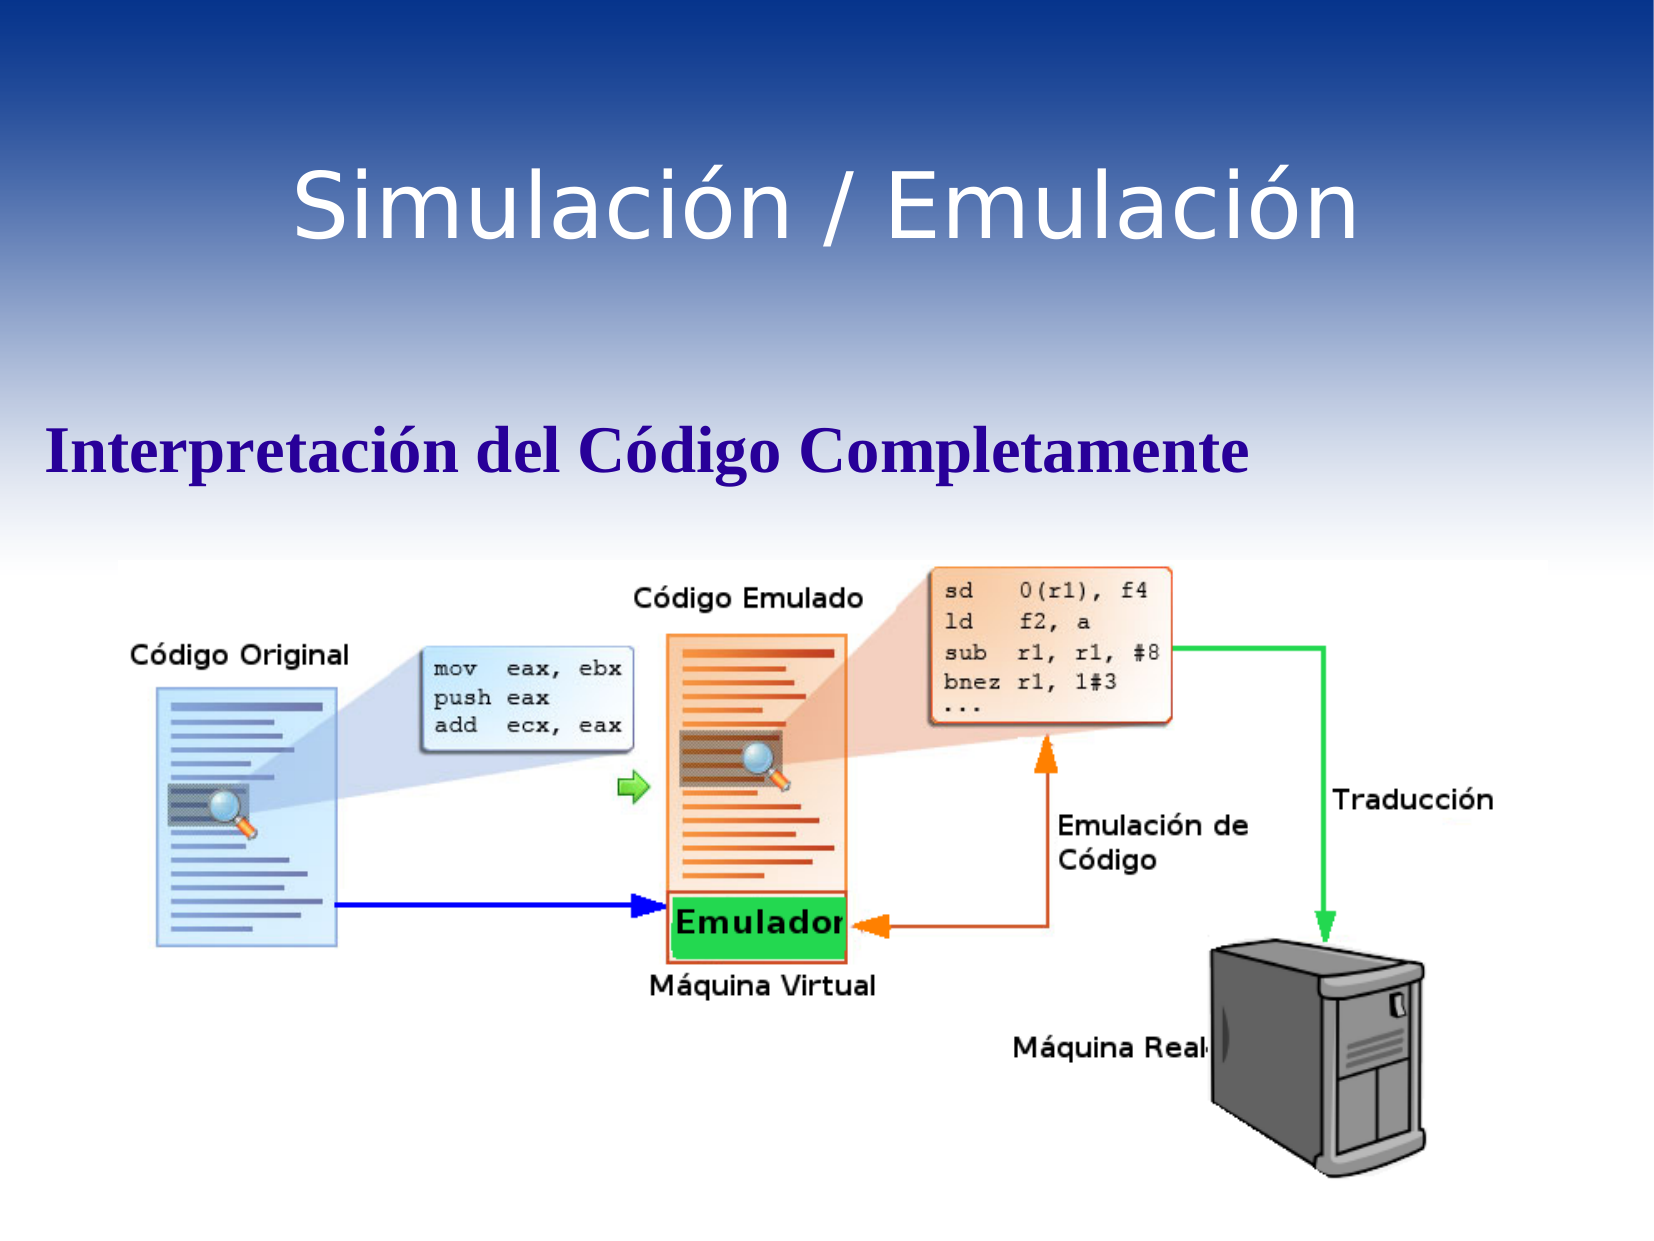

# Simulación / Emulación
Interpretación del Código Completamente